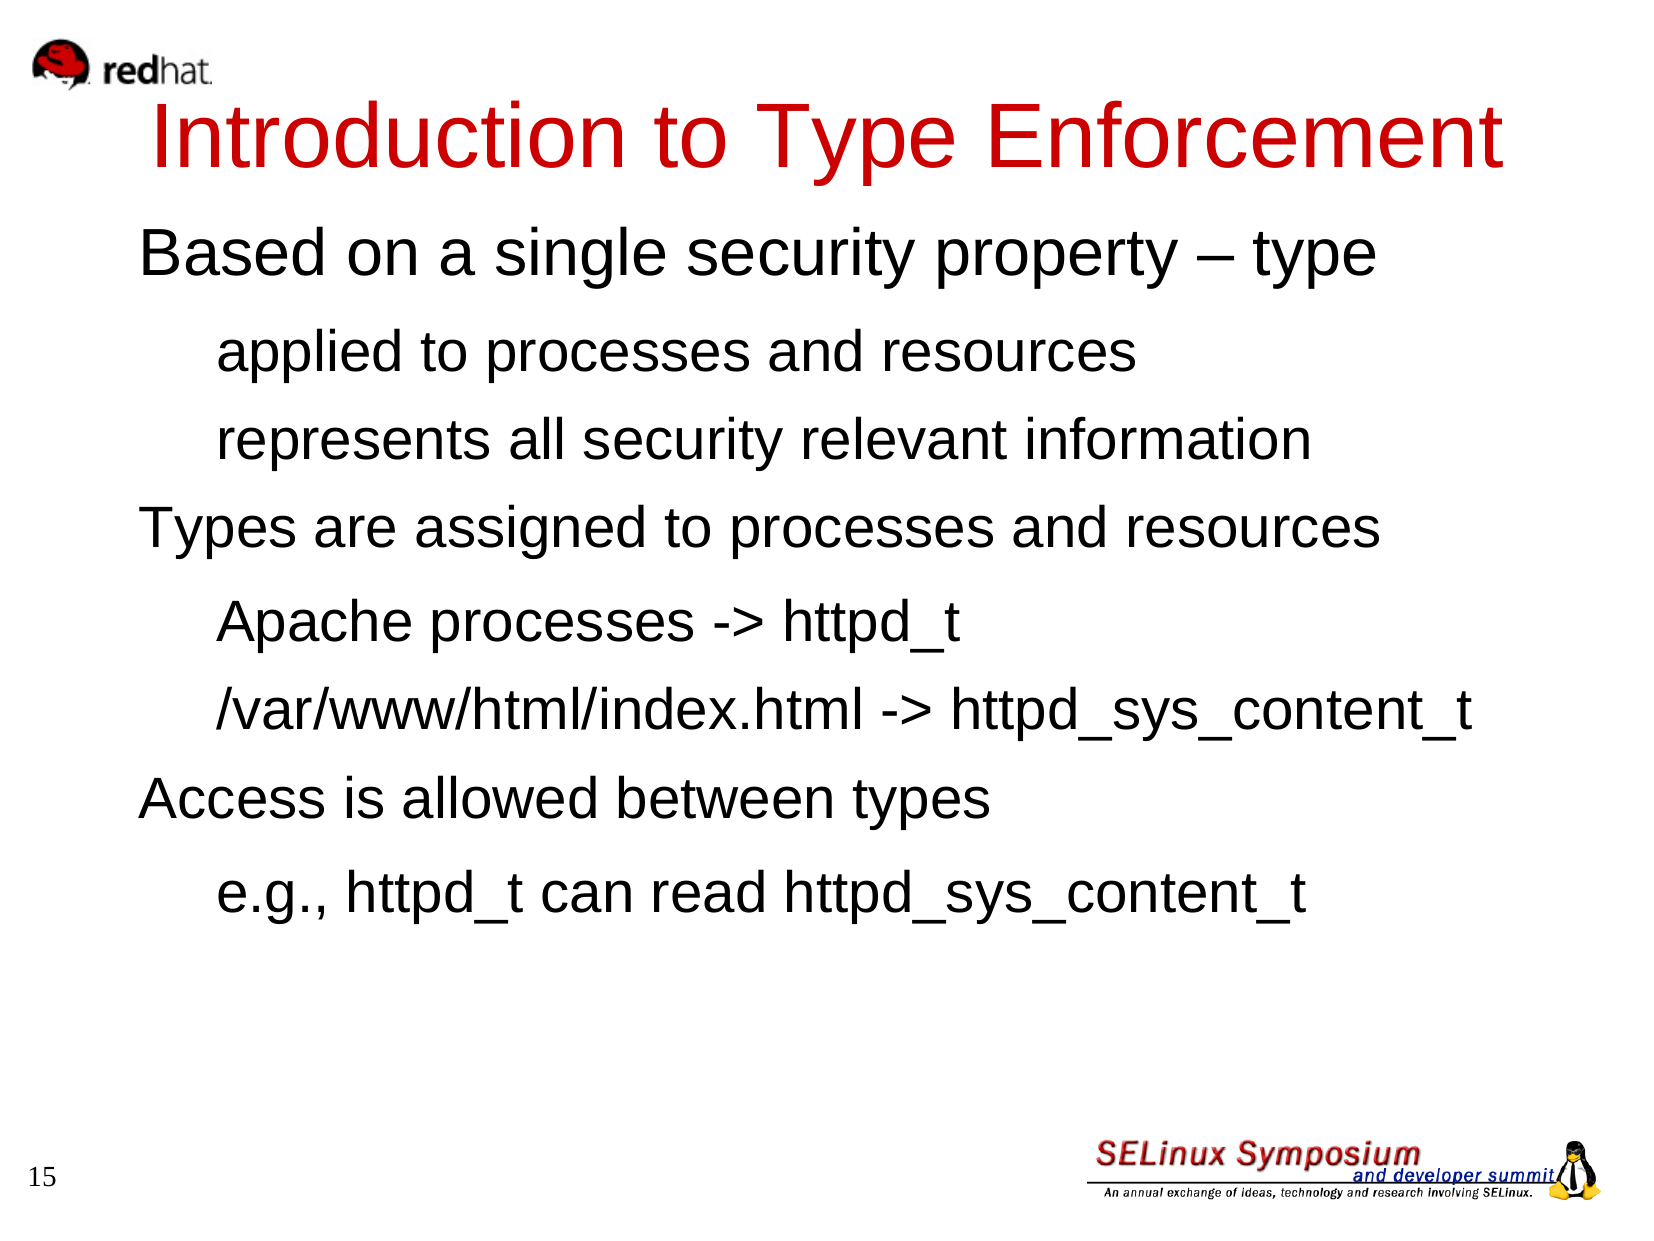

# Introduction to Type Enforcement
Based on a single security property – type
applied to processes and resources
represents all security relevant information
Types are assigned to processes and resources
Apache processes -> httpd_t
/var/www/html/index.html -> httpd_sys_content_t
Access is allowed between types
e.g., httpd_t can read httpd_sys_content_t